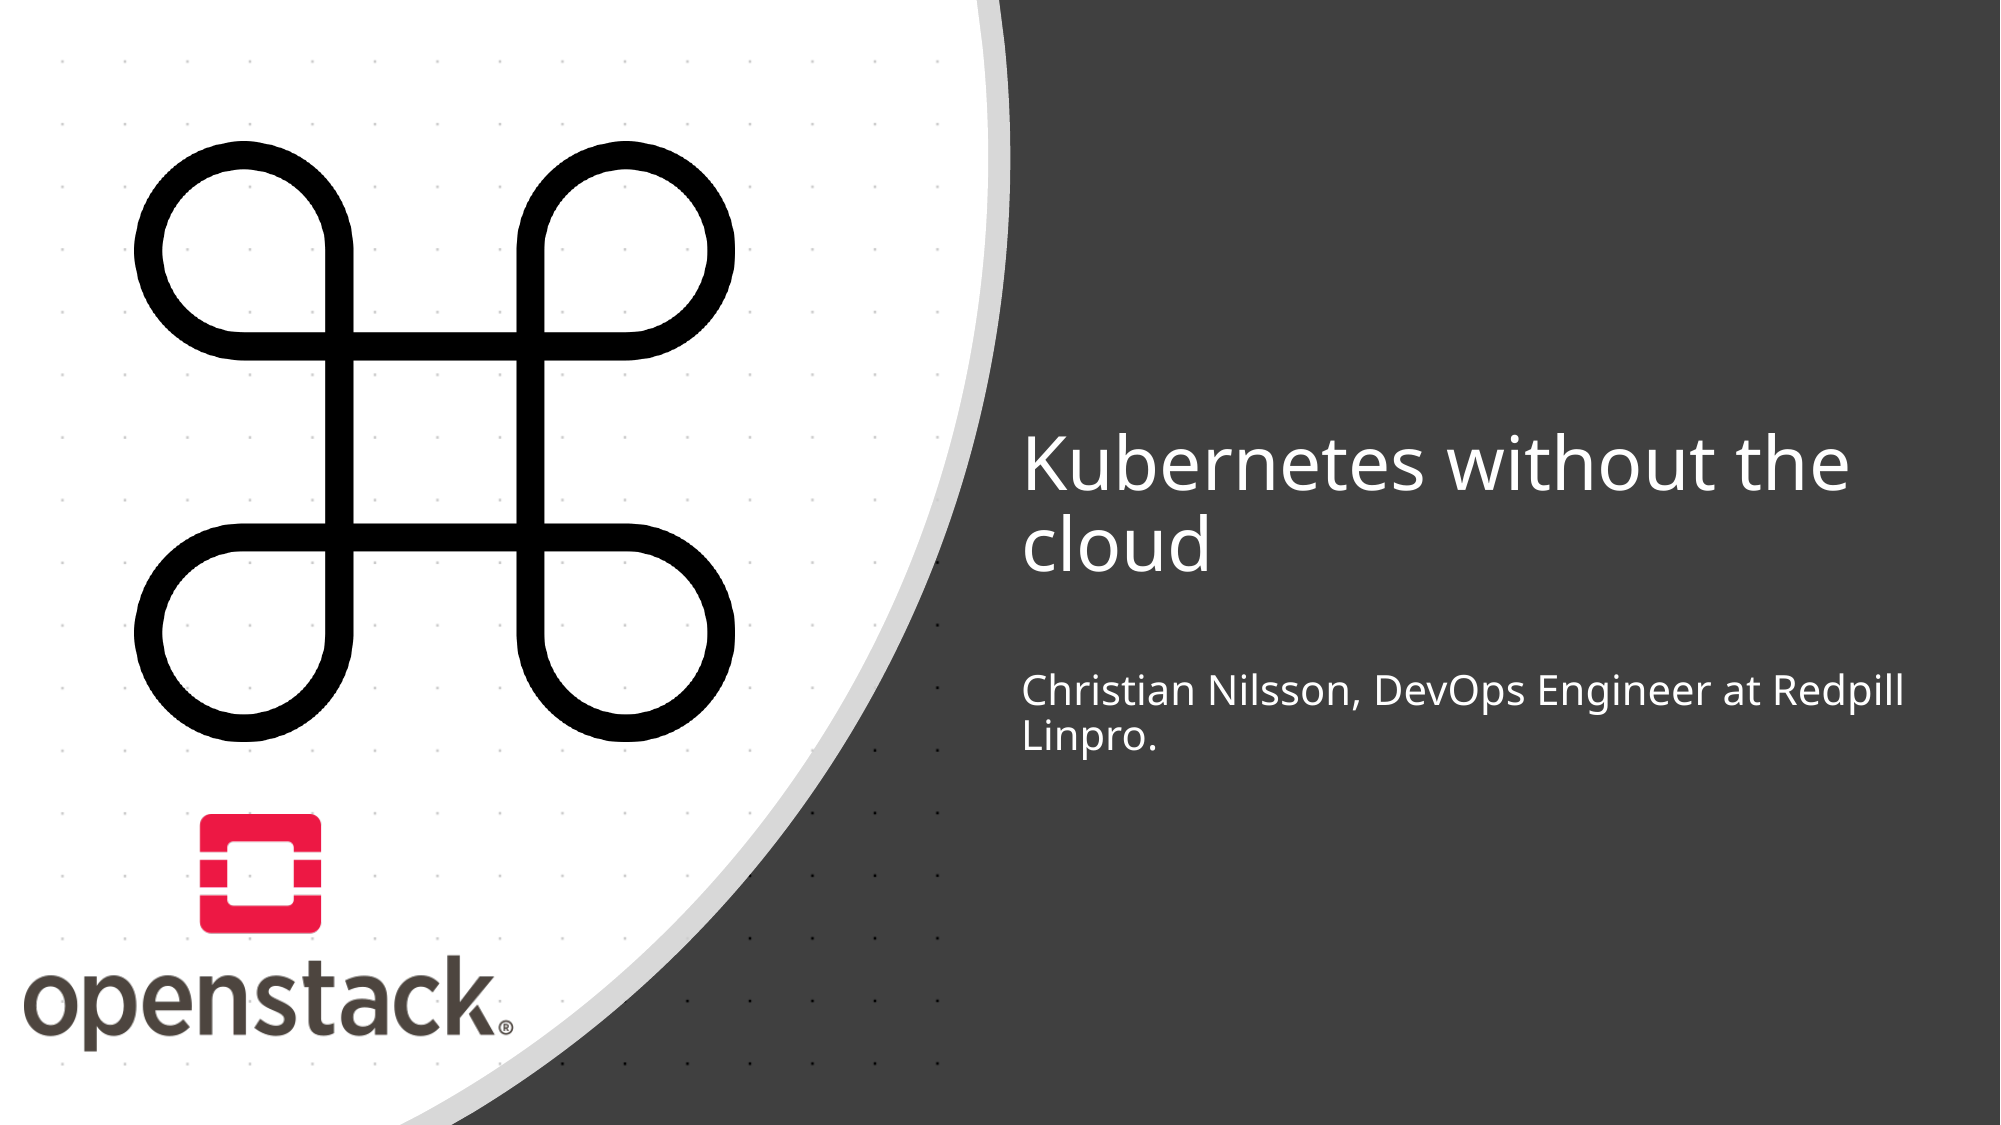

Kubernetes without the cloud
Christian Nilsson, DevOps Engineer at Redpill Linpro.